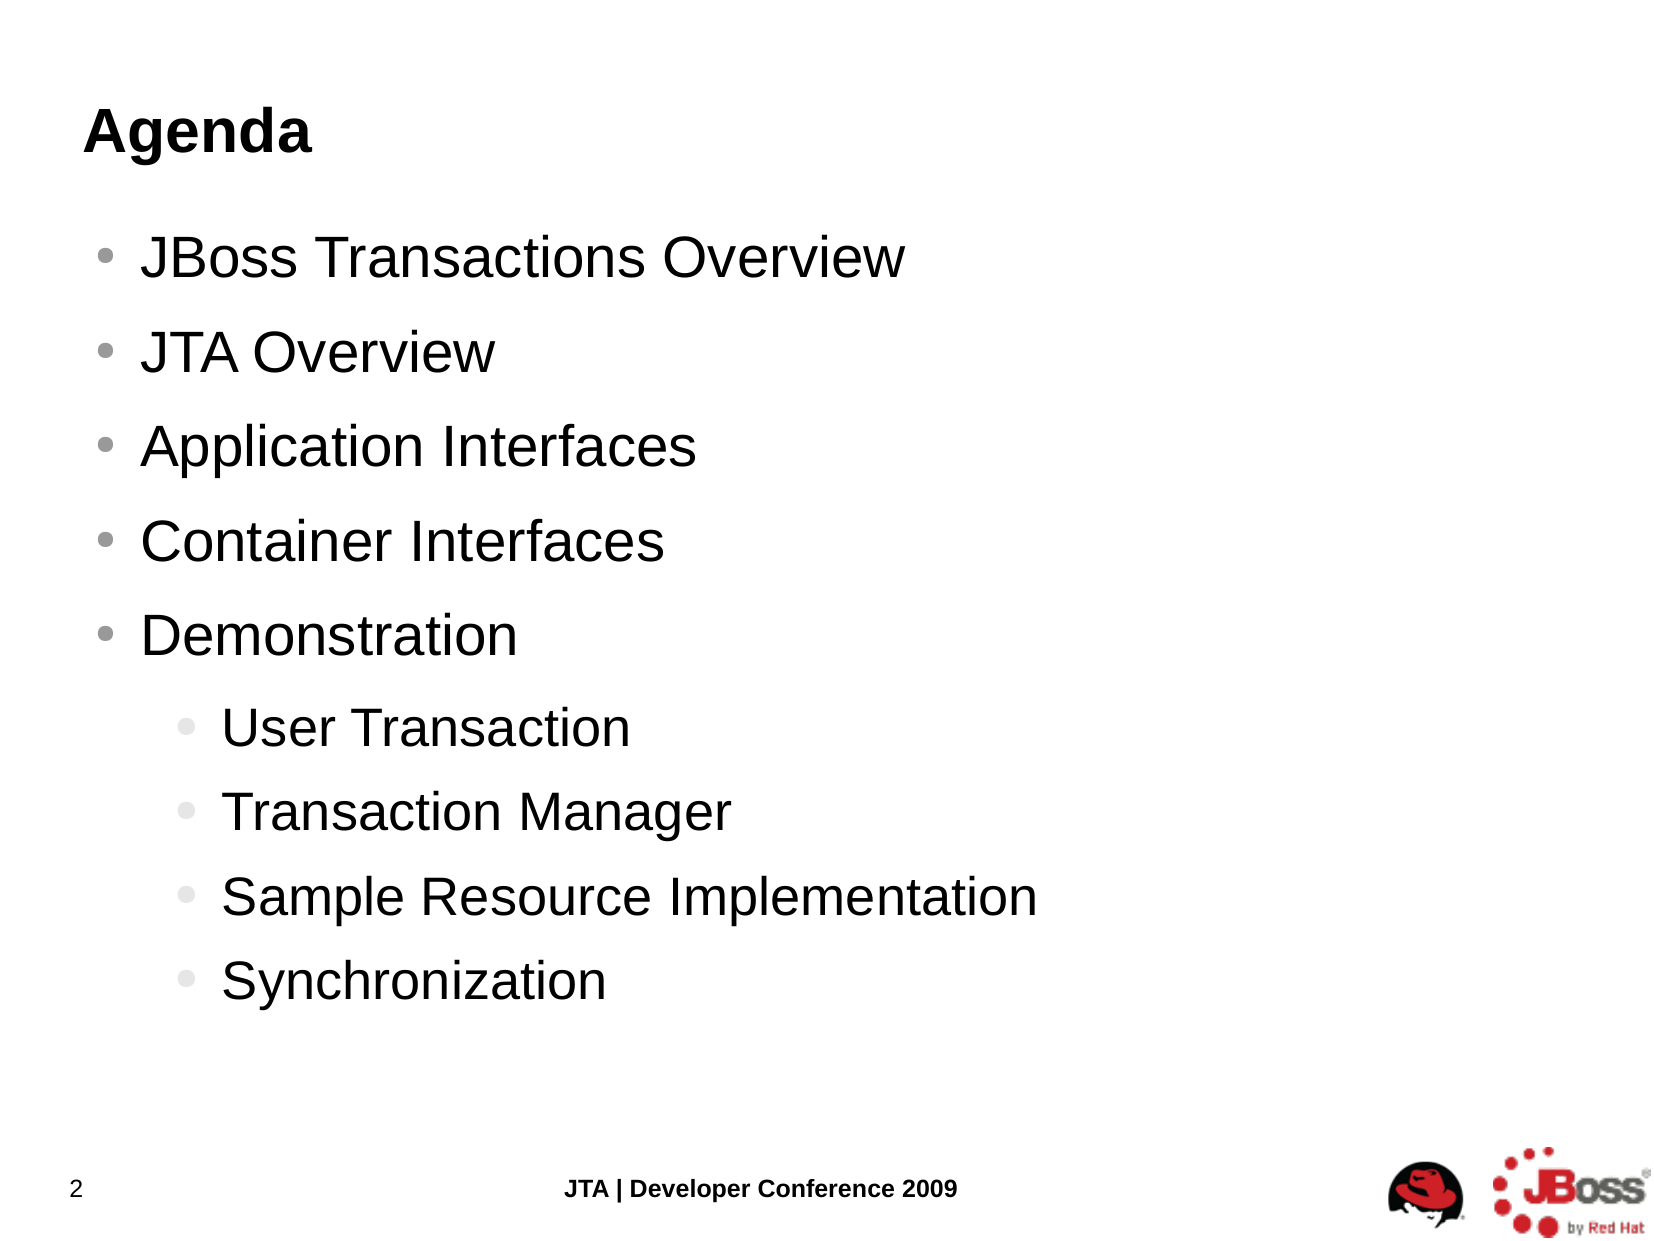

# Agenda
JBoss Transactions Overview
JTA Overview
Application Interfaces
Container Interfaces
Demonstration
User Transaction
Transaction Manager
Sample Resource Implementation
Synchronization